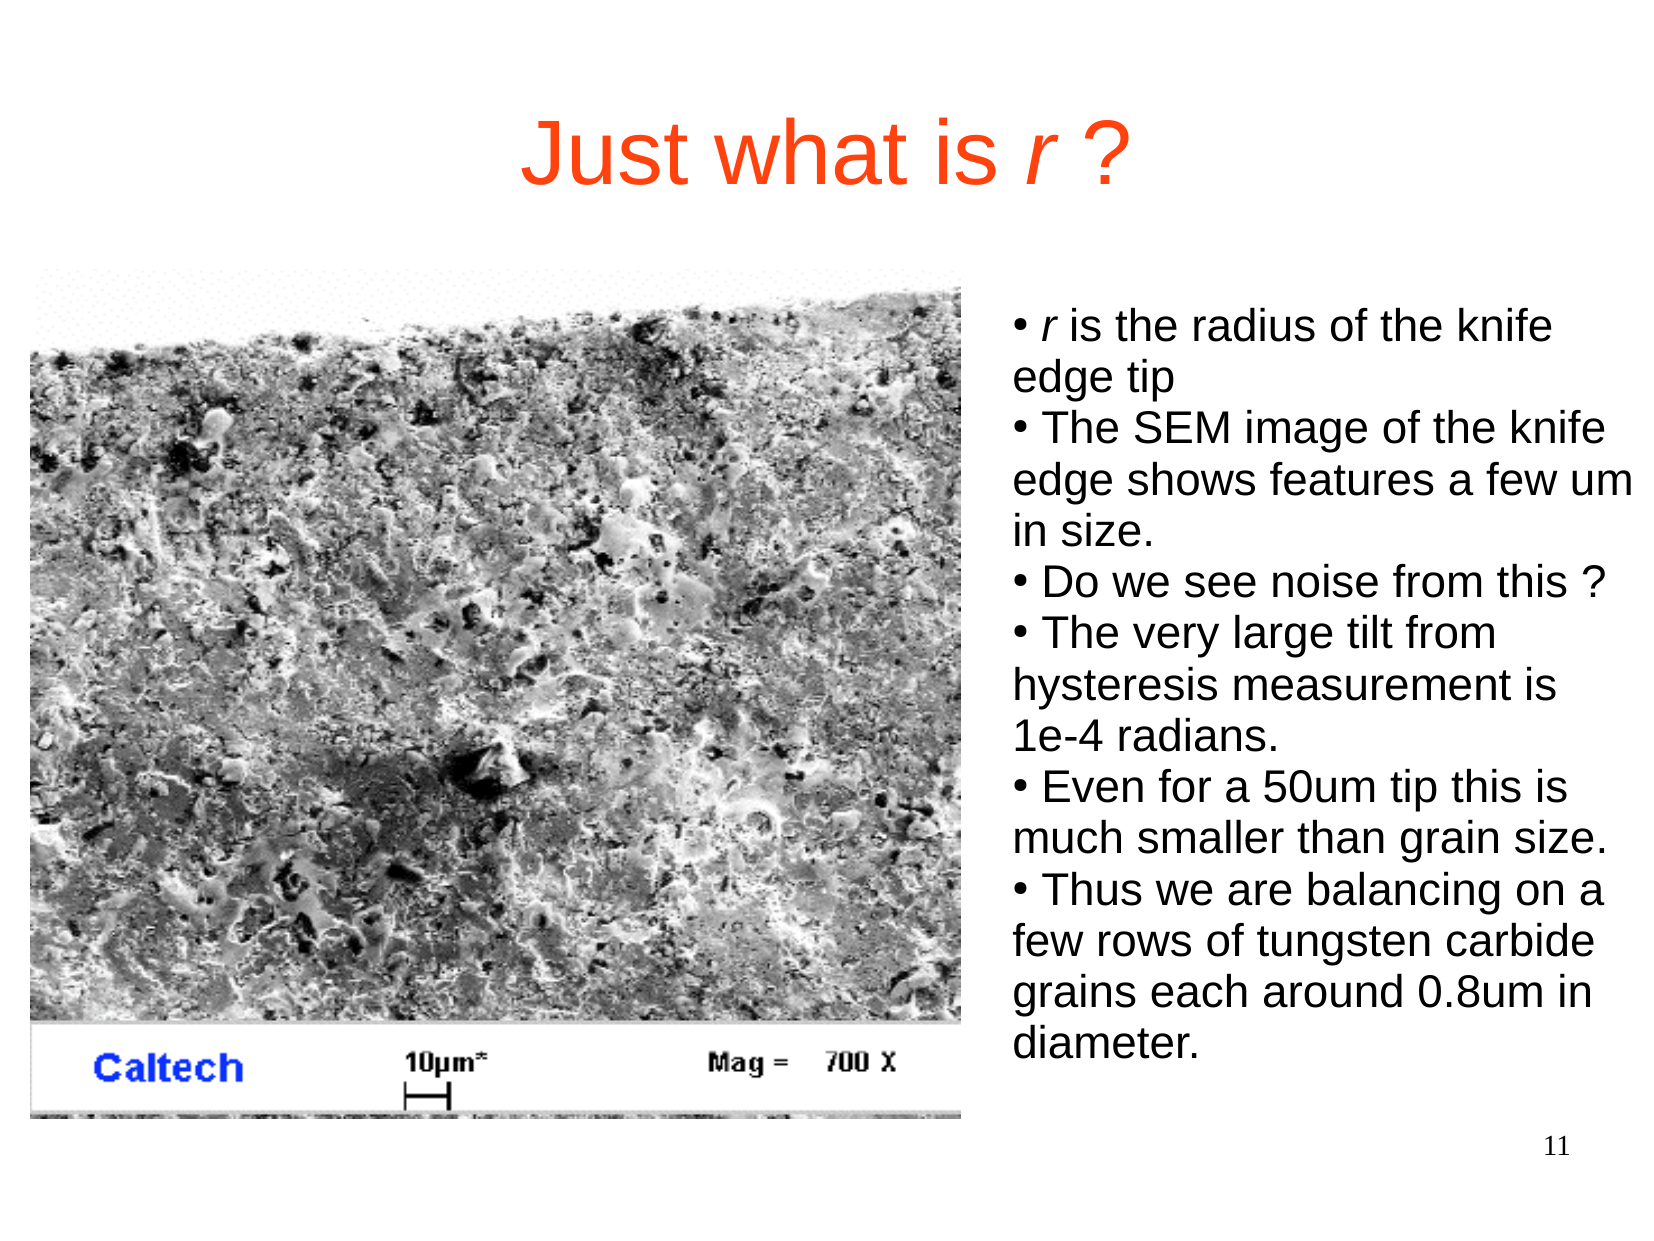

# Just what is r ?
 r is the radius of the knife edge tip
 The SEM image of the knife edge shows features a few um in size.
 Do we see noise from this ?
 The very large tilt from hysteresis measurement is 1e-4 radians.
 Even for a 50um tip this is much smaller than grain size.
 Thus we are balancing on a few rows of tungsten carbide grains each around 0.8um in diameter.
11